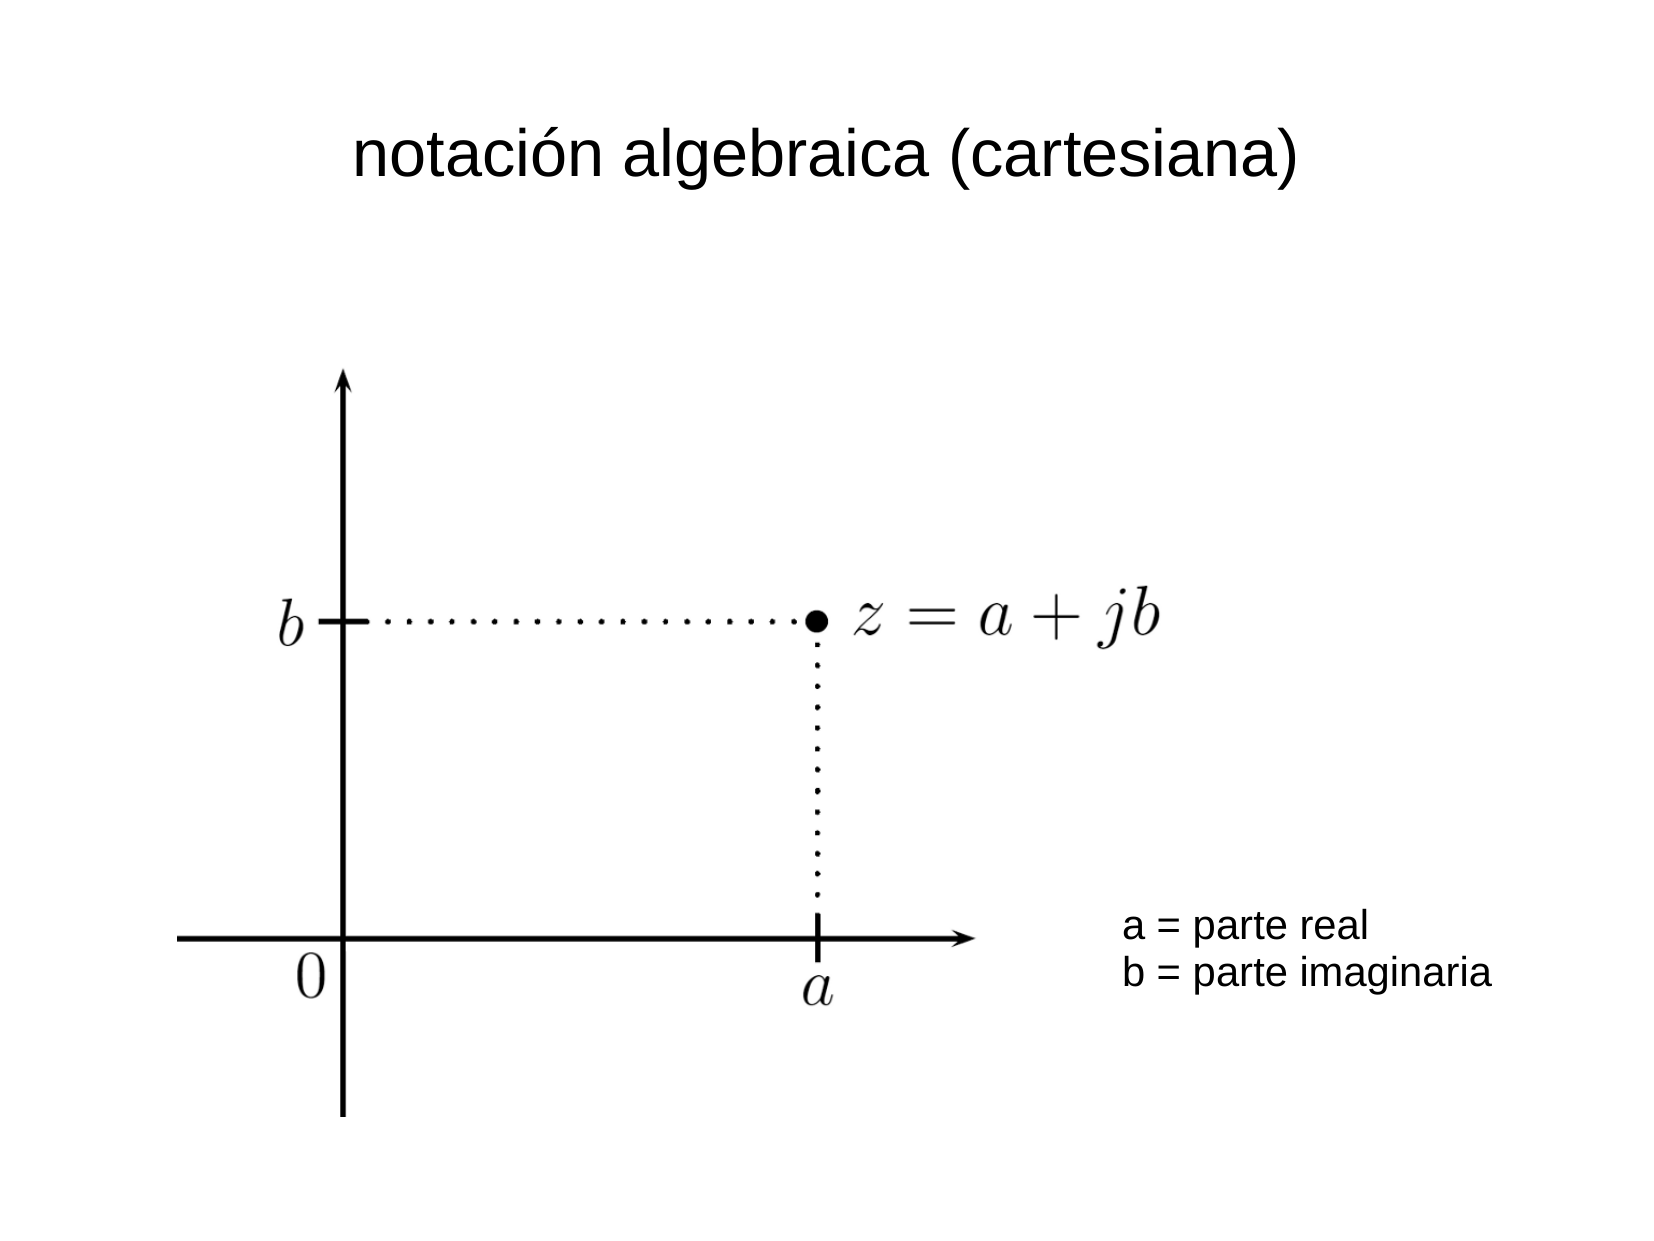

# notación algebraica (cartesiana)
a = parte real
b = parte imaginaria